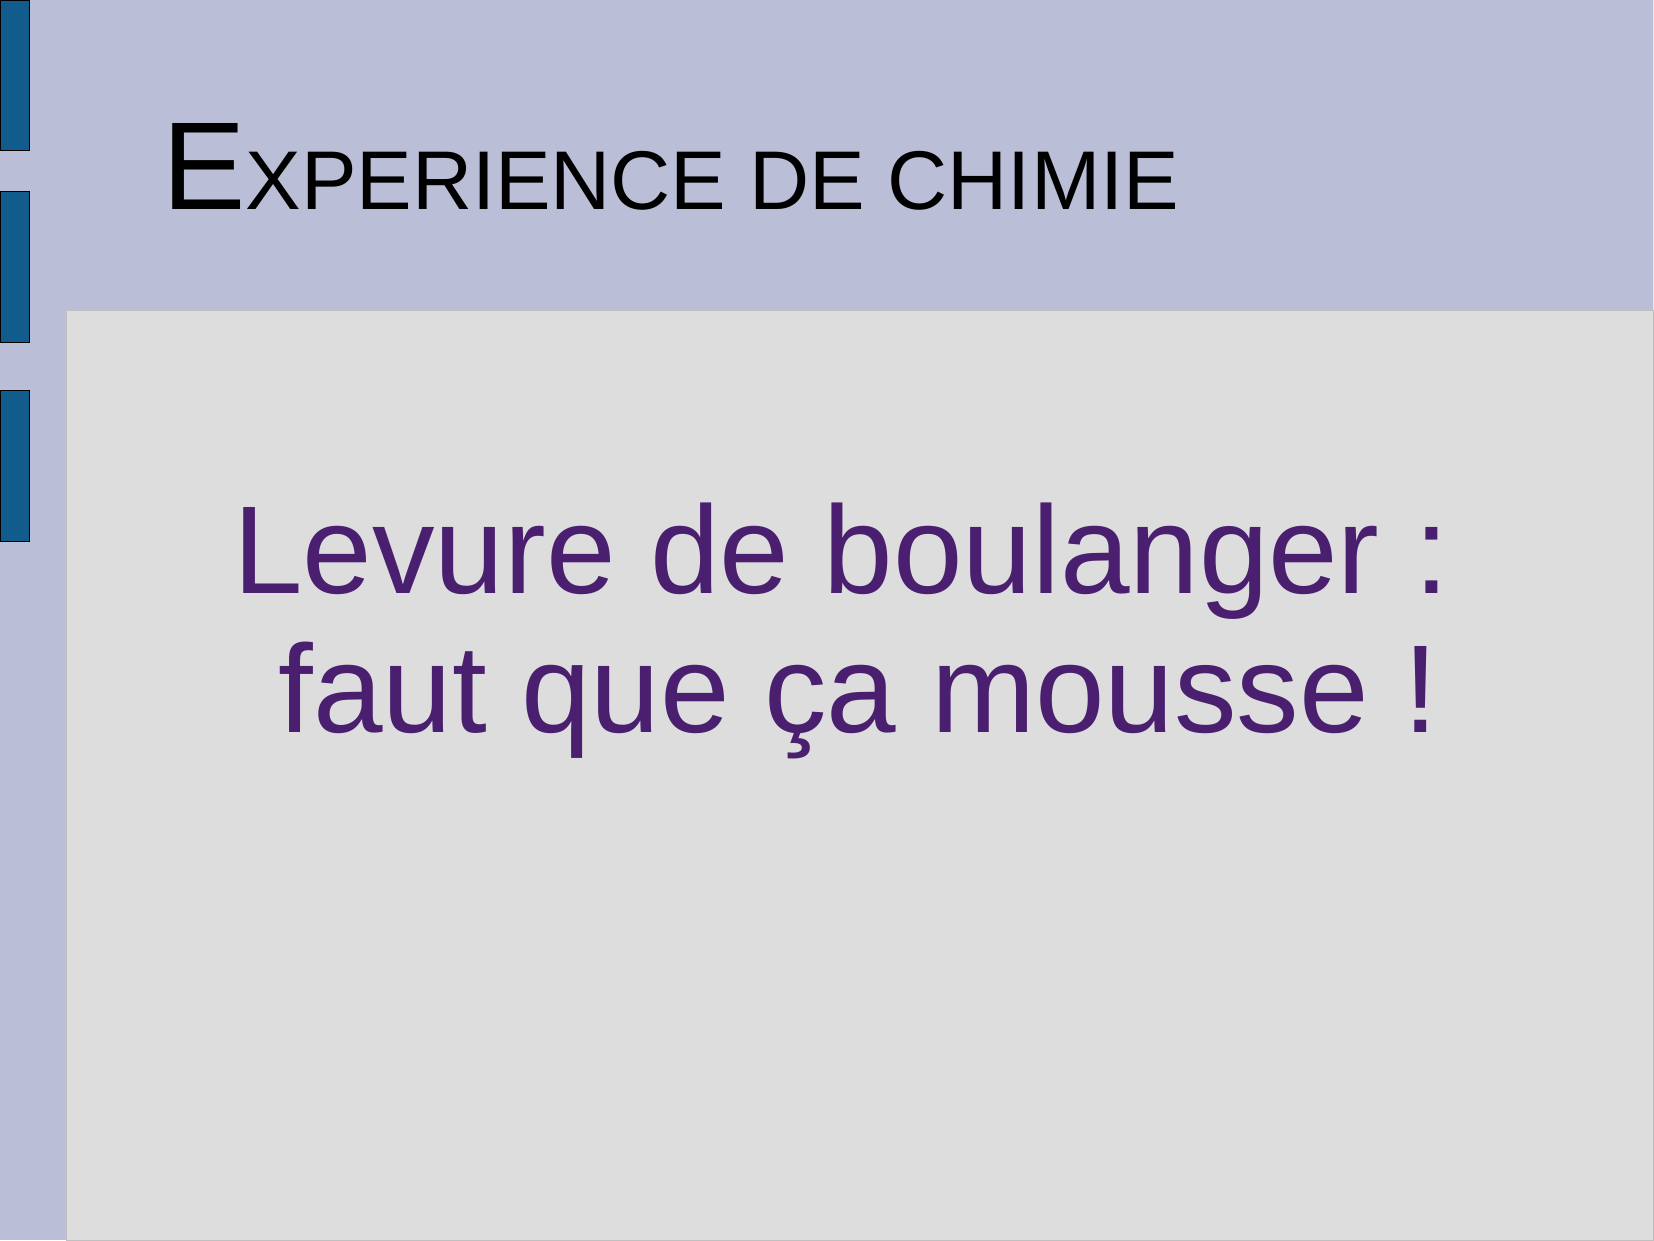

EXPERIENCE DE CHIMIE
Levure de boulanger :
 faut que ça mousse !